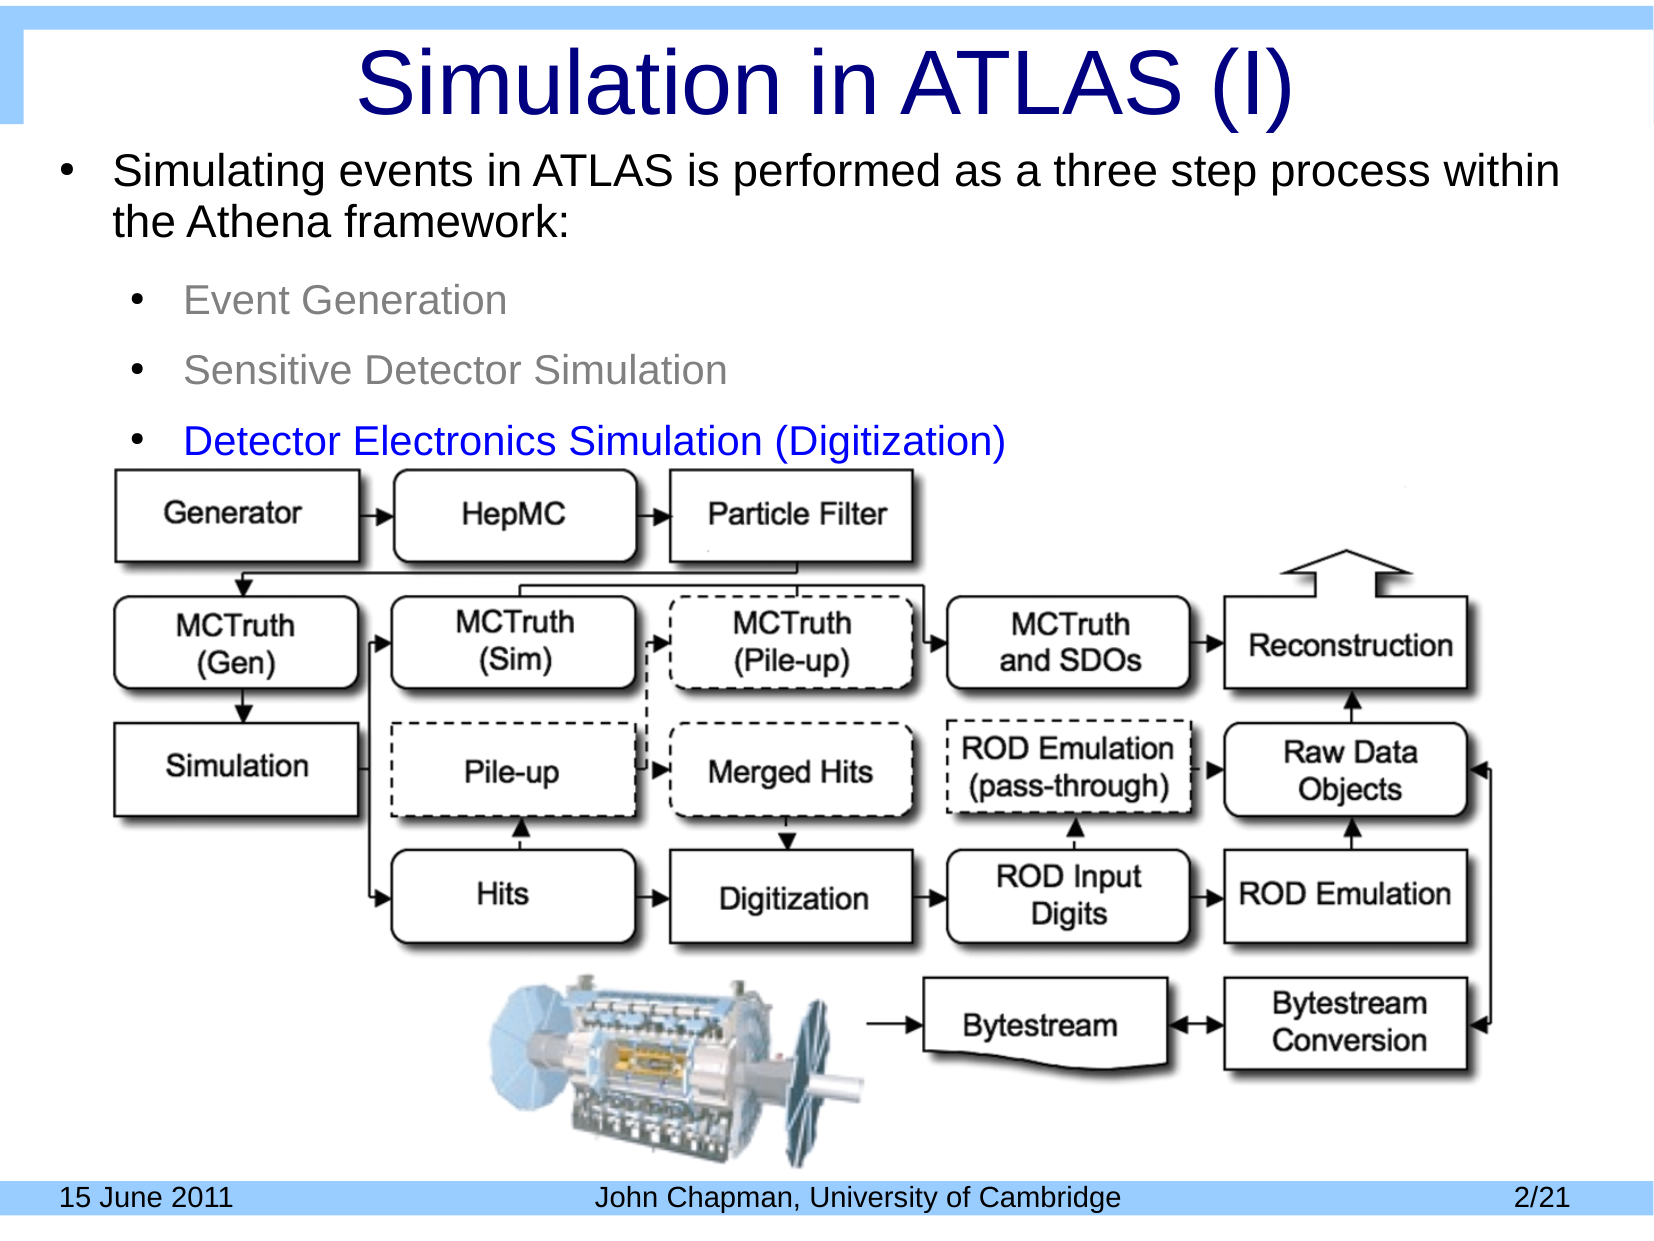

# Simulation in ATLAS (I)
Simulating events in ATLAS is performed as a three step process within the Athena framework:
Event Generation
Sensitive Detector Simulation
Detector Electronics Simulation (Digitization)
2